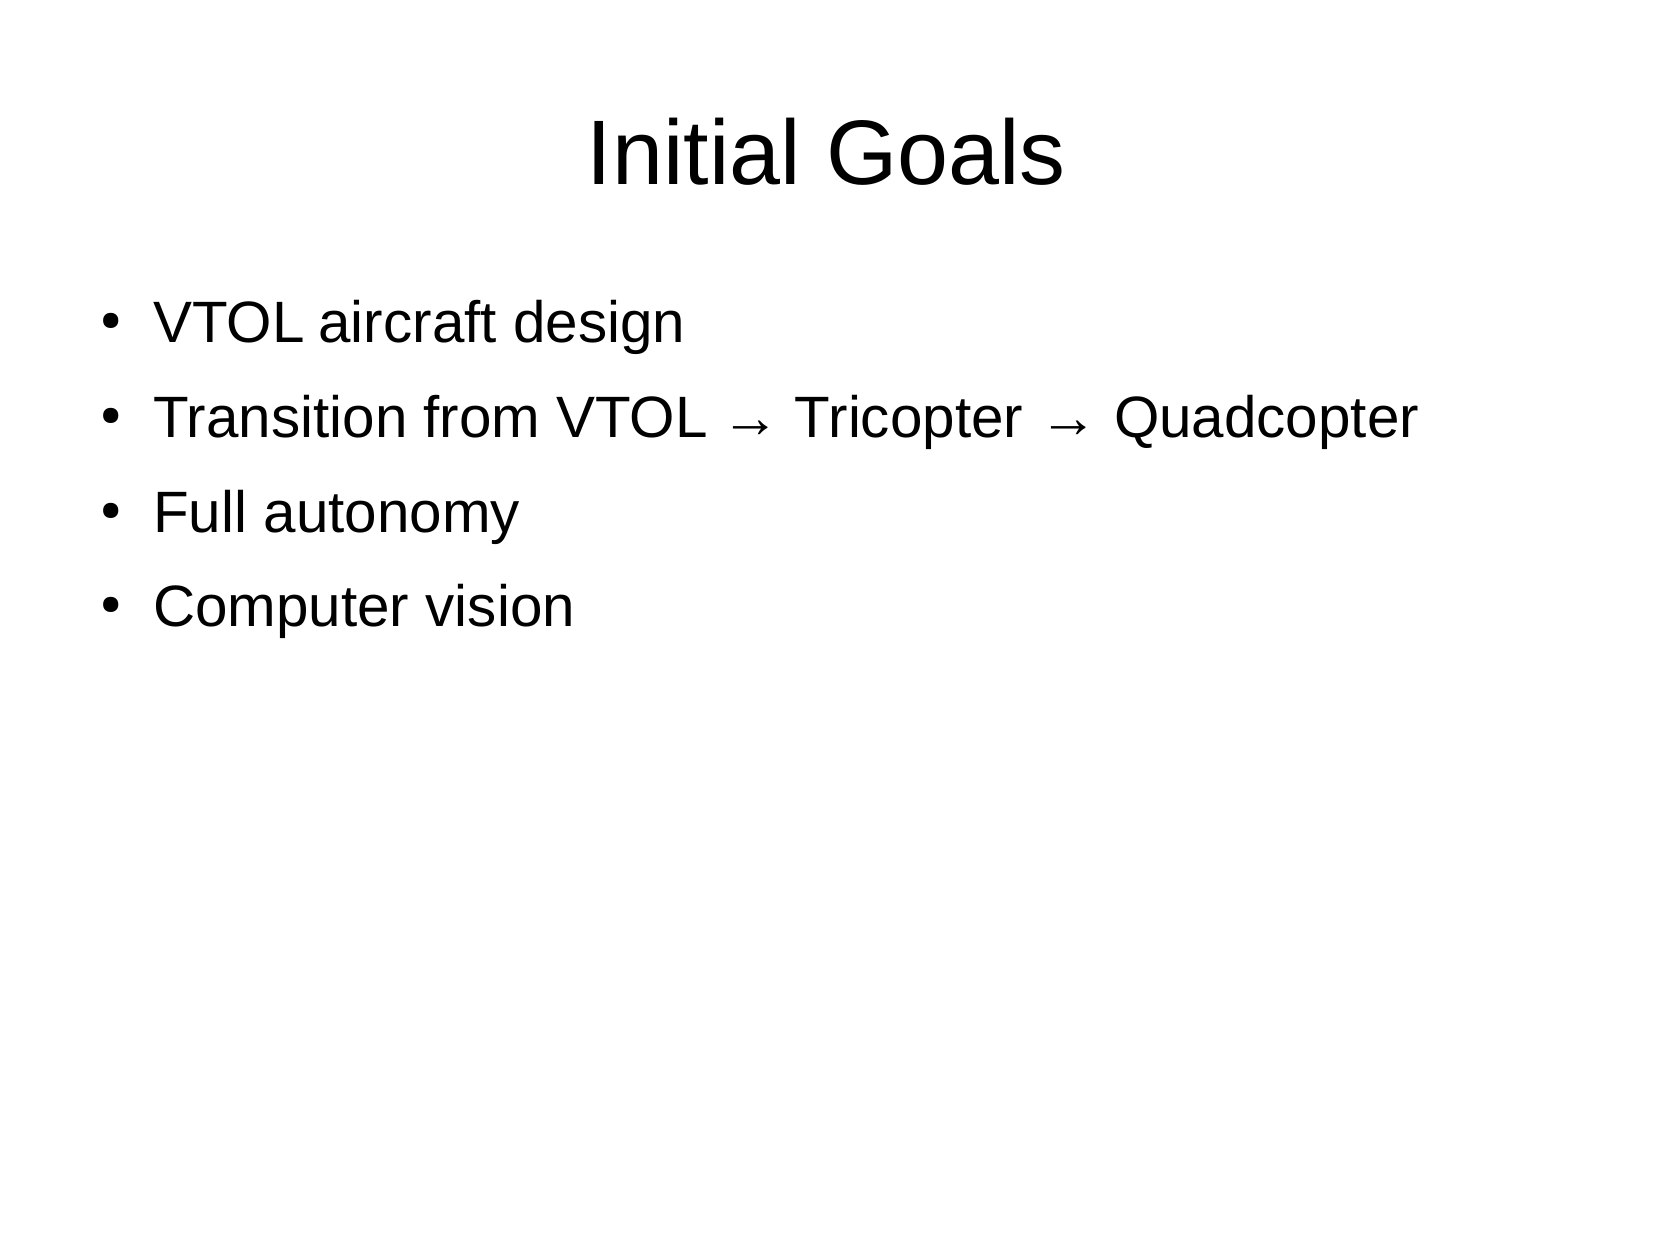

# Initial Goals
VTOL aircraft design
Transition from VTOL → Tricopter → Quadcopter
Full autonomy
Computer vision